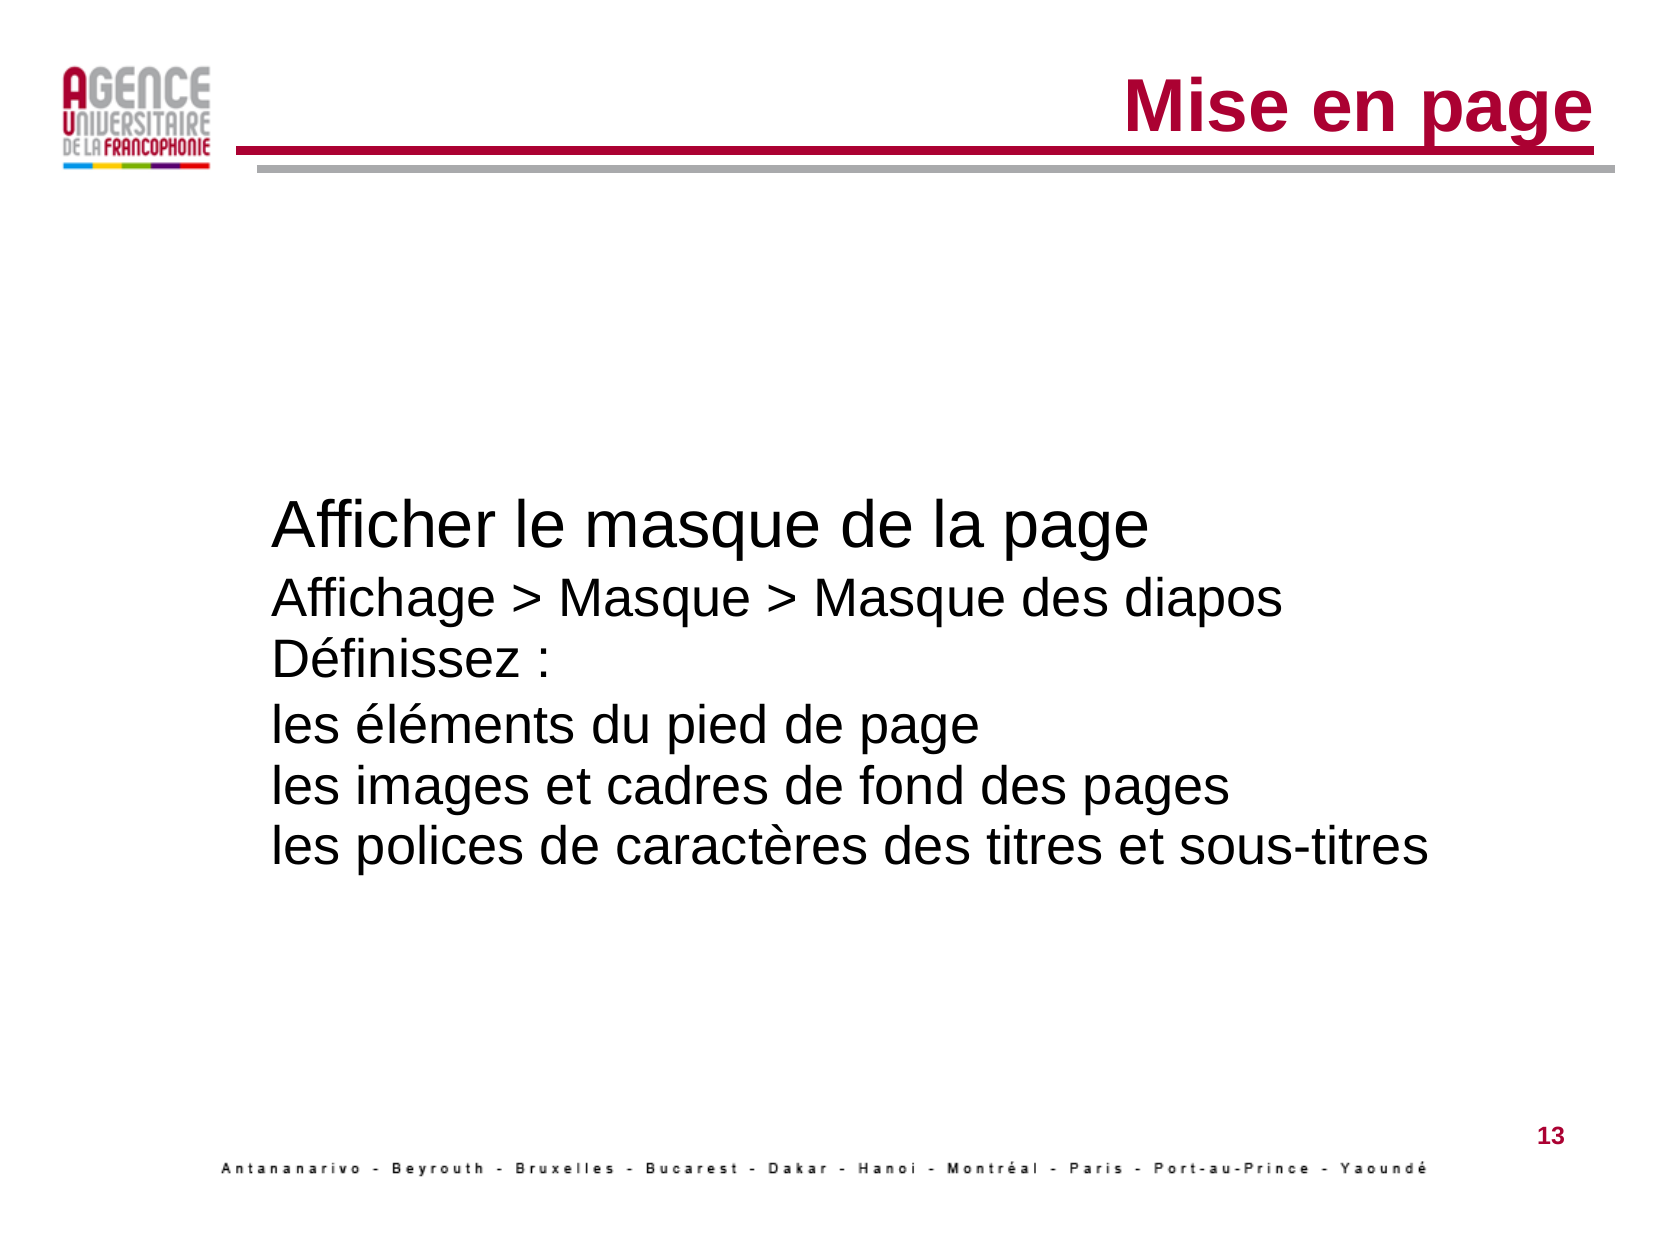

# Mise en page
Afficher le masque de la page
Affichage > Masque > Masque des diapos
Définissez :
les éléments du pied de page
les images et cadres de fond des pages
les polices de caractères des titres et sous-titres
13